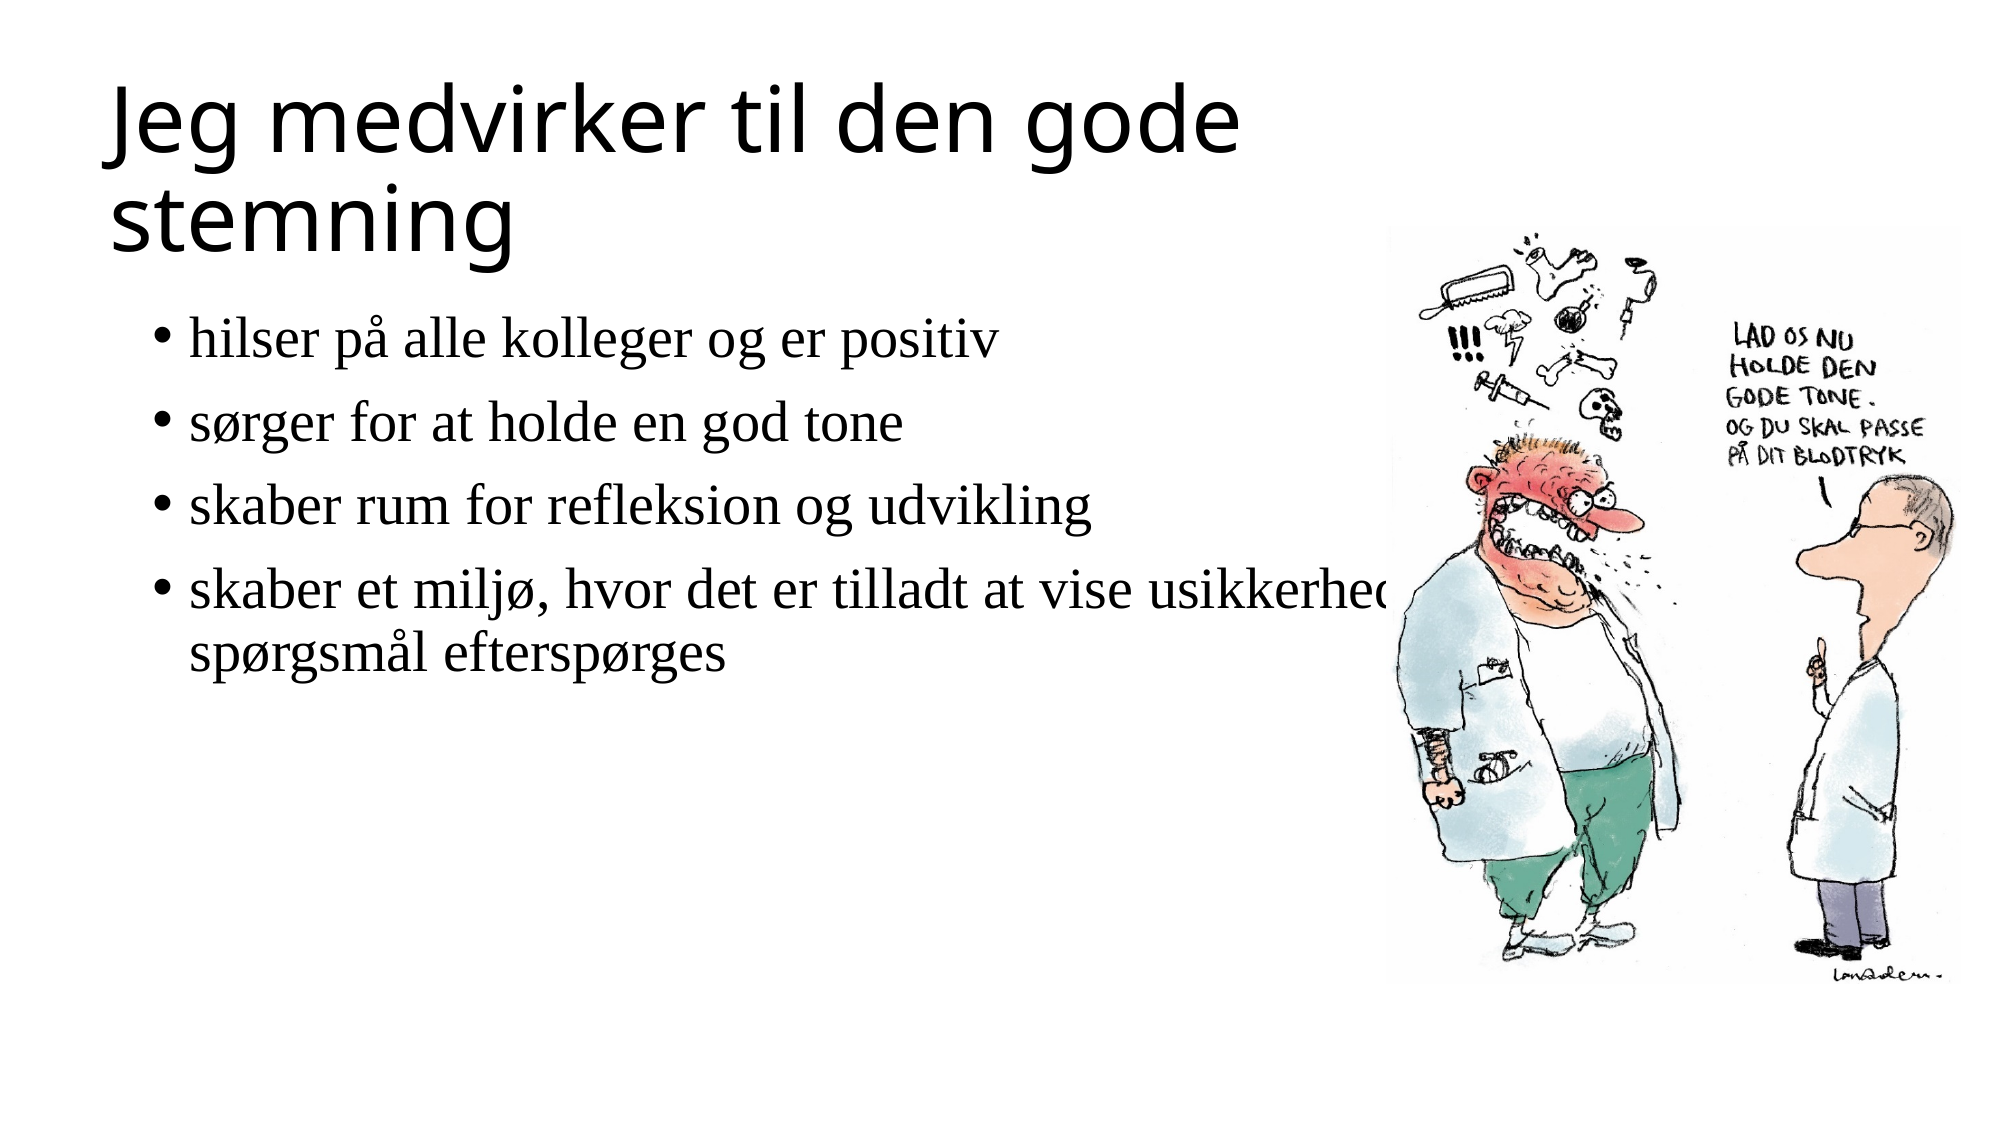

# Jeg medvirker til den gode stemning
hilser på alle kolleger og er positiv
sørger for at holde en god tone
skaber rum for refleksion og udvikling
skaber et miljø, hvor det er tilladt at vise usikkerhed, og hvor spørgsmål efterspørges